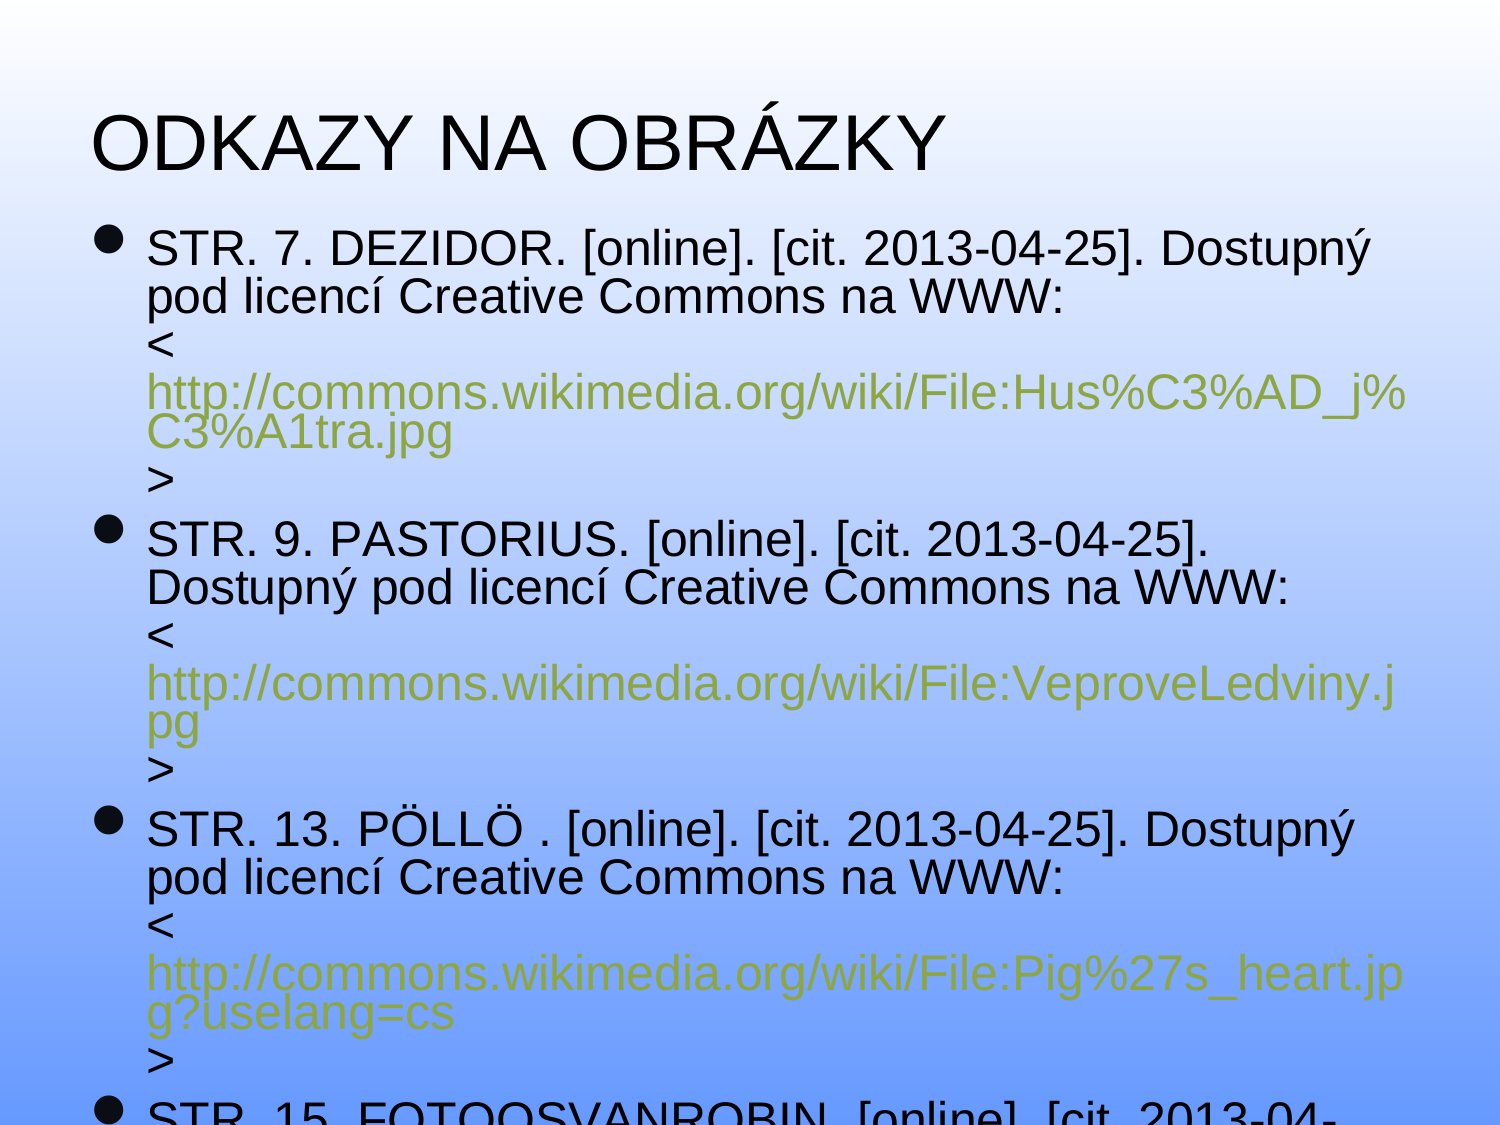

# ODKAZY NA OBRÁZKY
STR. 7. DEZIDOR. [online]. [cit. 2013-04-25]. Dostupný pod licencí Creative Commons na WWW:
<http://commons.wikimedia.org/wiki/File:Hus%C3%AD_j%C3%A1tra.jpg>
STR. 9. PASTORIUS. [online]. [cit. 2013-04-25]. Dostupný pod licencí Creative Commons na WWW:
<http://commons.wikimedia.org/wiki/File:VeproveLedviny.jpg>
STR. 13. PÖLLÖ . [online]. [cit. 2013-04-25]. Dostupný pod licencí Creative Commons na WWW:
<http://commons.wikimedia.org/wiki/File:Pig%27s_heart.jpg?uselang=cs>
STR. 15. FOTOOSVANROBIN. [online]. [cit. 2013-04-25]. Dostupný pod licencí Creative Commons na WWW:
<http://commons.wikimedia.org/wiki/File:Tongue_of_lamb_uncooked.jpeg?uselang=cs>